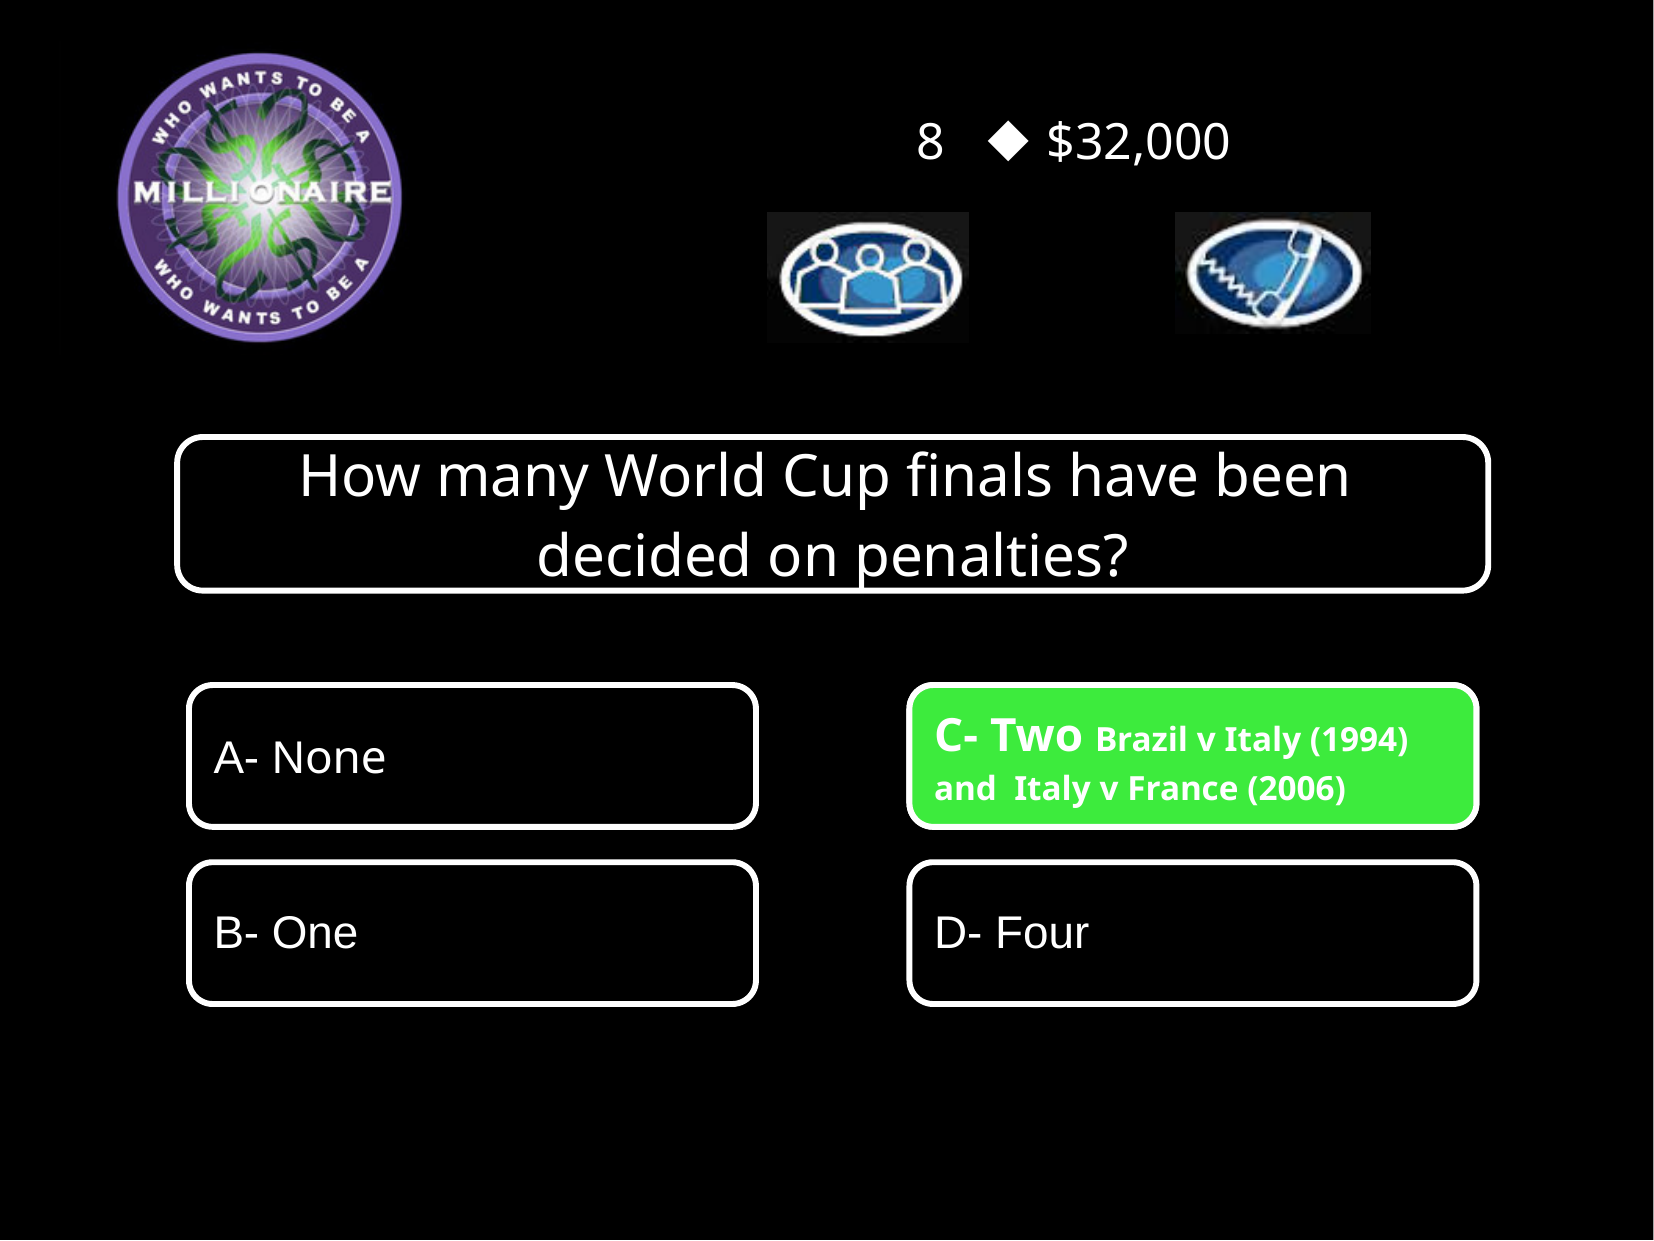

8  $32,000
How many World Cup finals have been
decided on penalties?
A- None
C- Two
C- Two Brazil v Italy (1994)
and Italy v France (2006)
B- One
D- Four